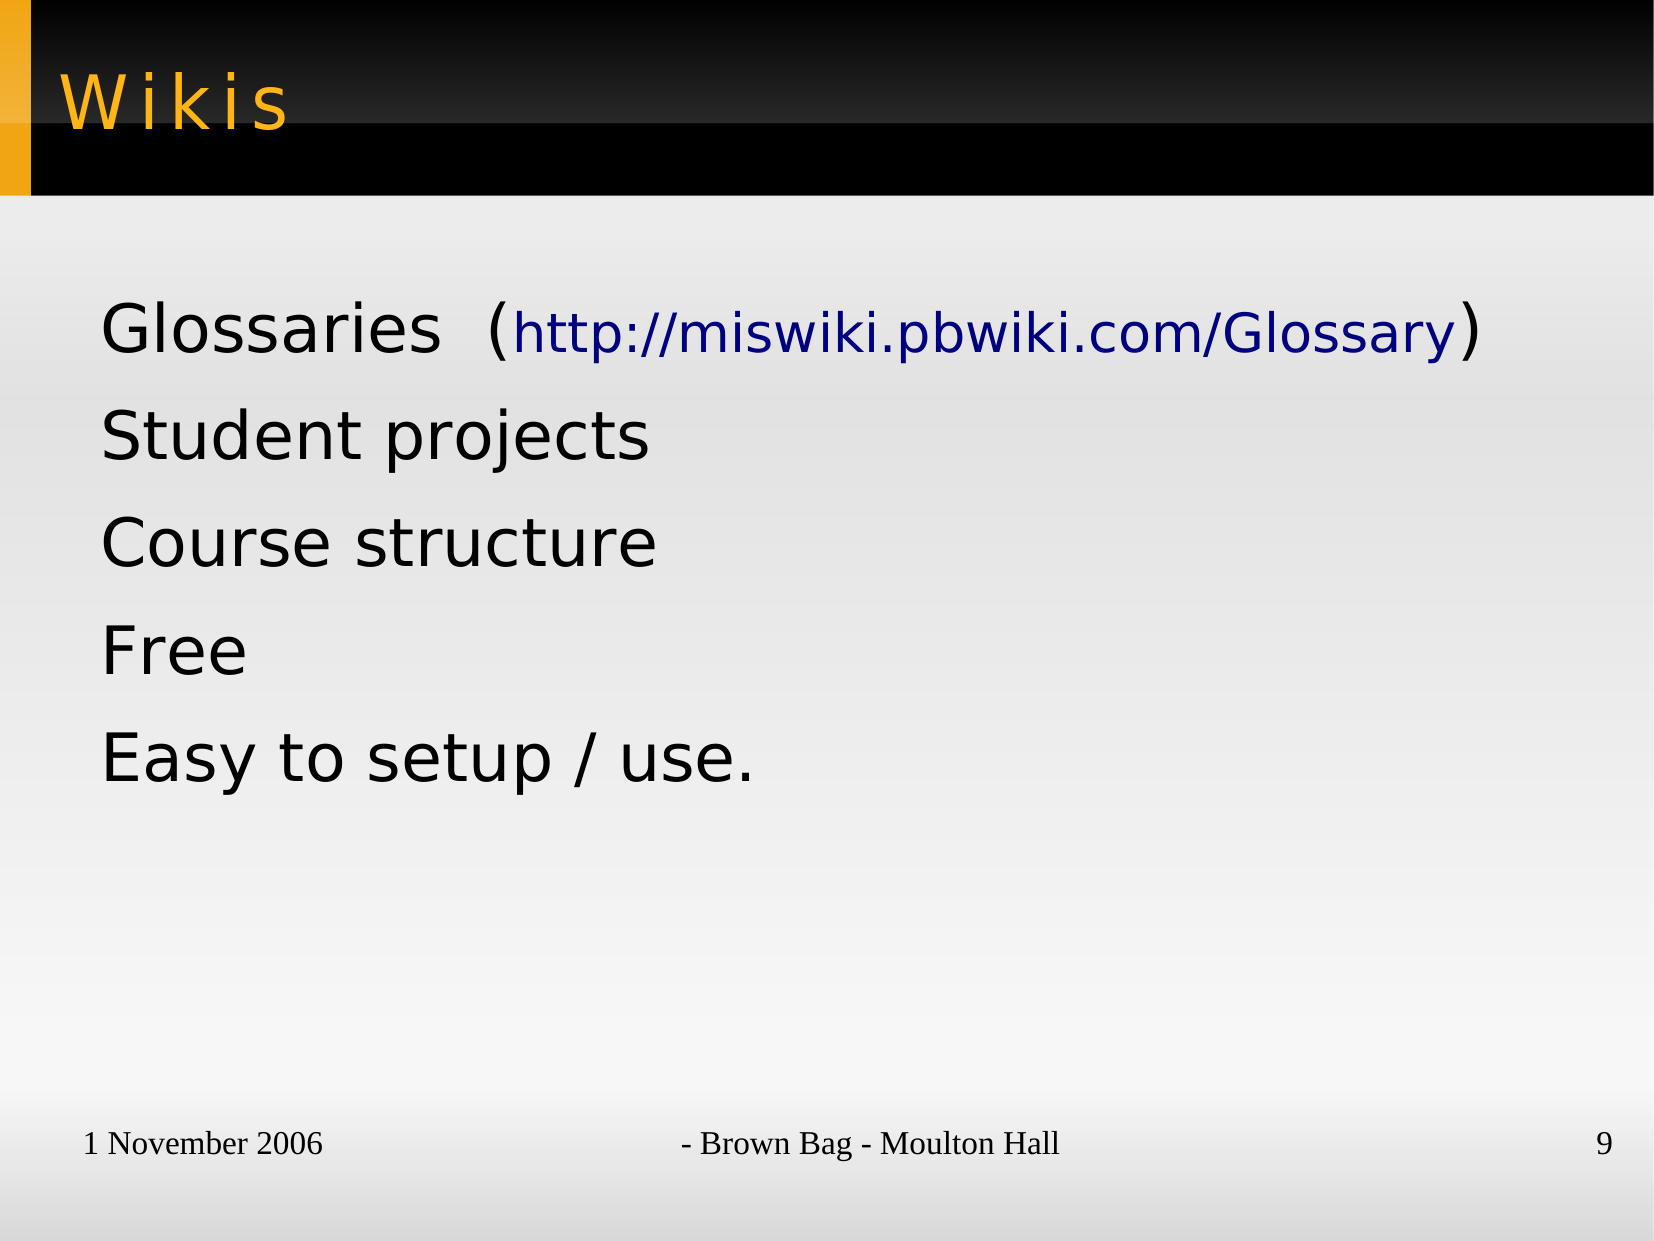

# Wikis
Glossaries (http://miswiki.pbwiki.com/Glossary)
Student projects
Course structure
Free
Easy to setup / use.
1 November 2006
Brown Bag - Moulton Hall
9